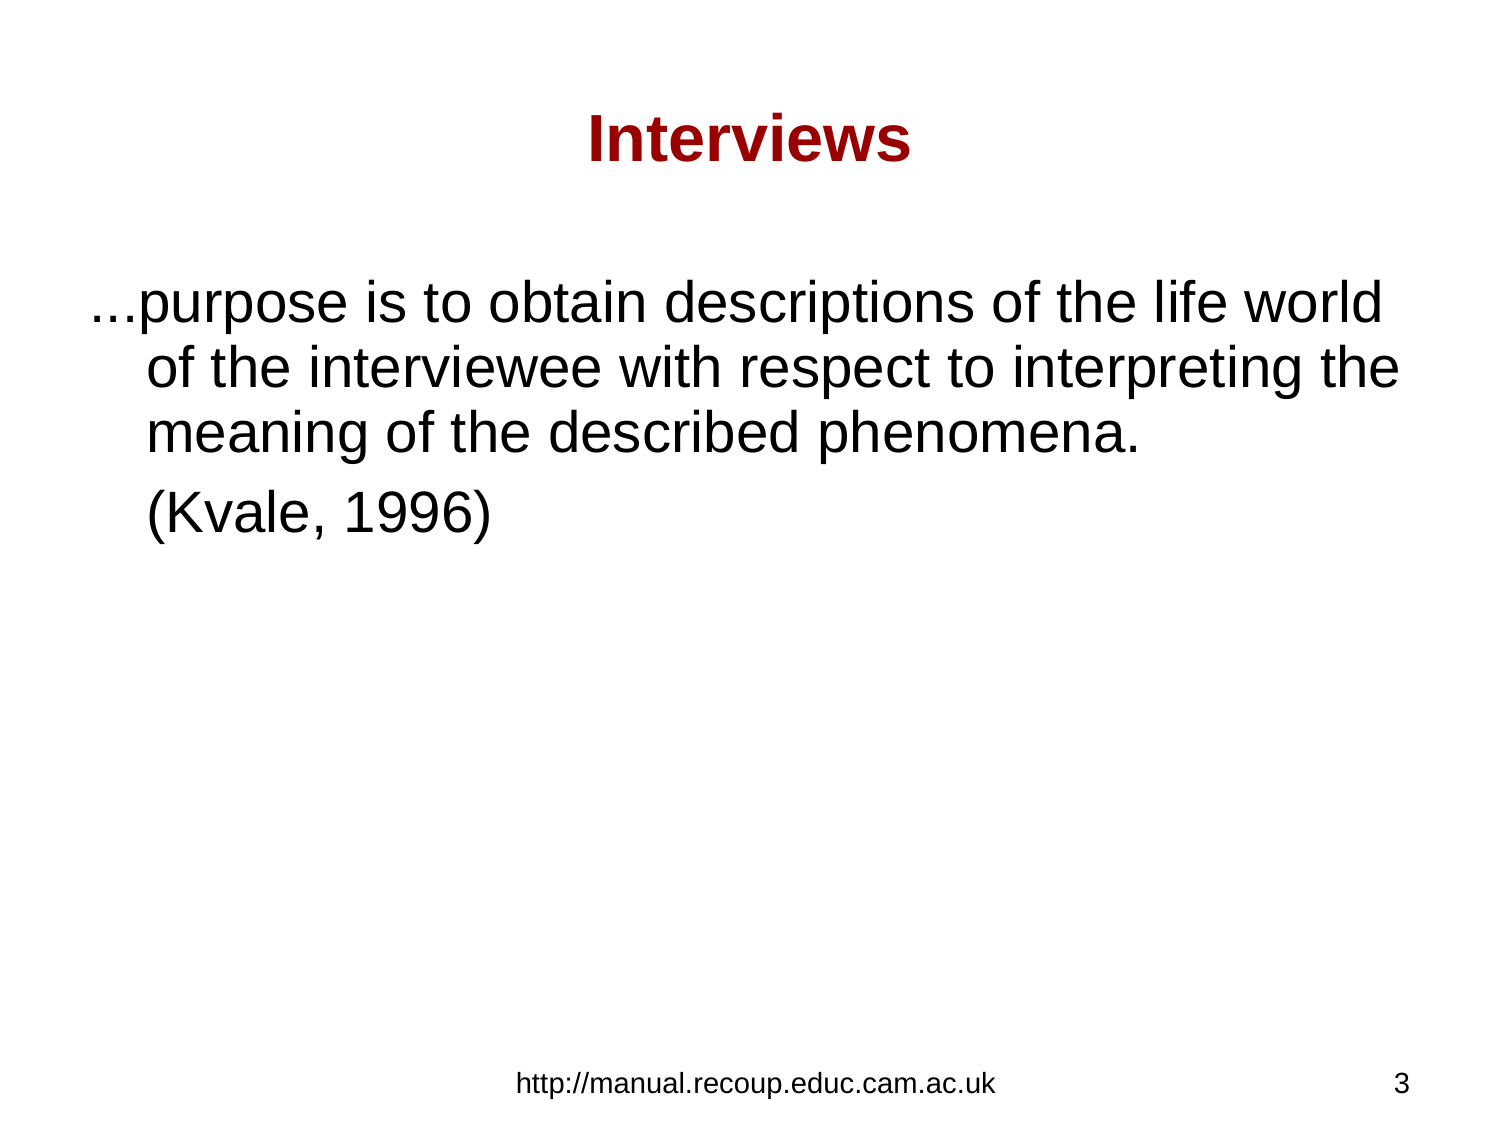

# Interviews
...purpose is to obtain descriptions of the life world of the interviewee with respect to interpreting the meaning of the described phenomena.
	(Kvale, 1996)
http://manual.recoup.educ.cam.ac.uk
3